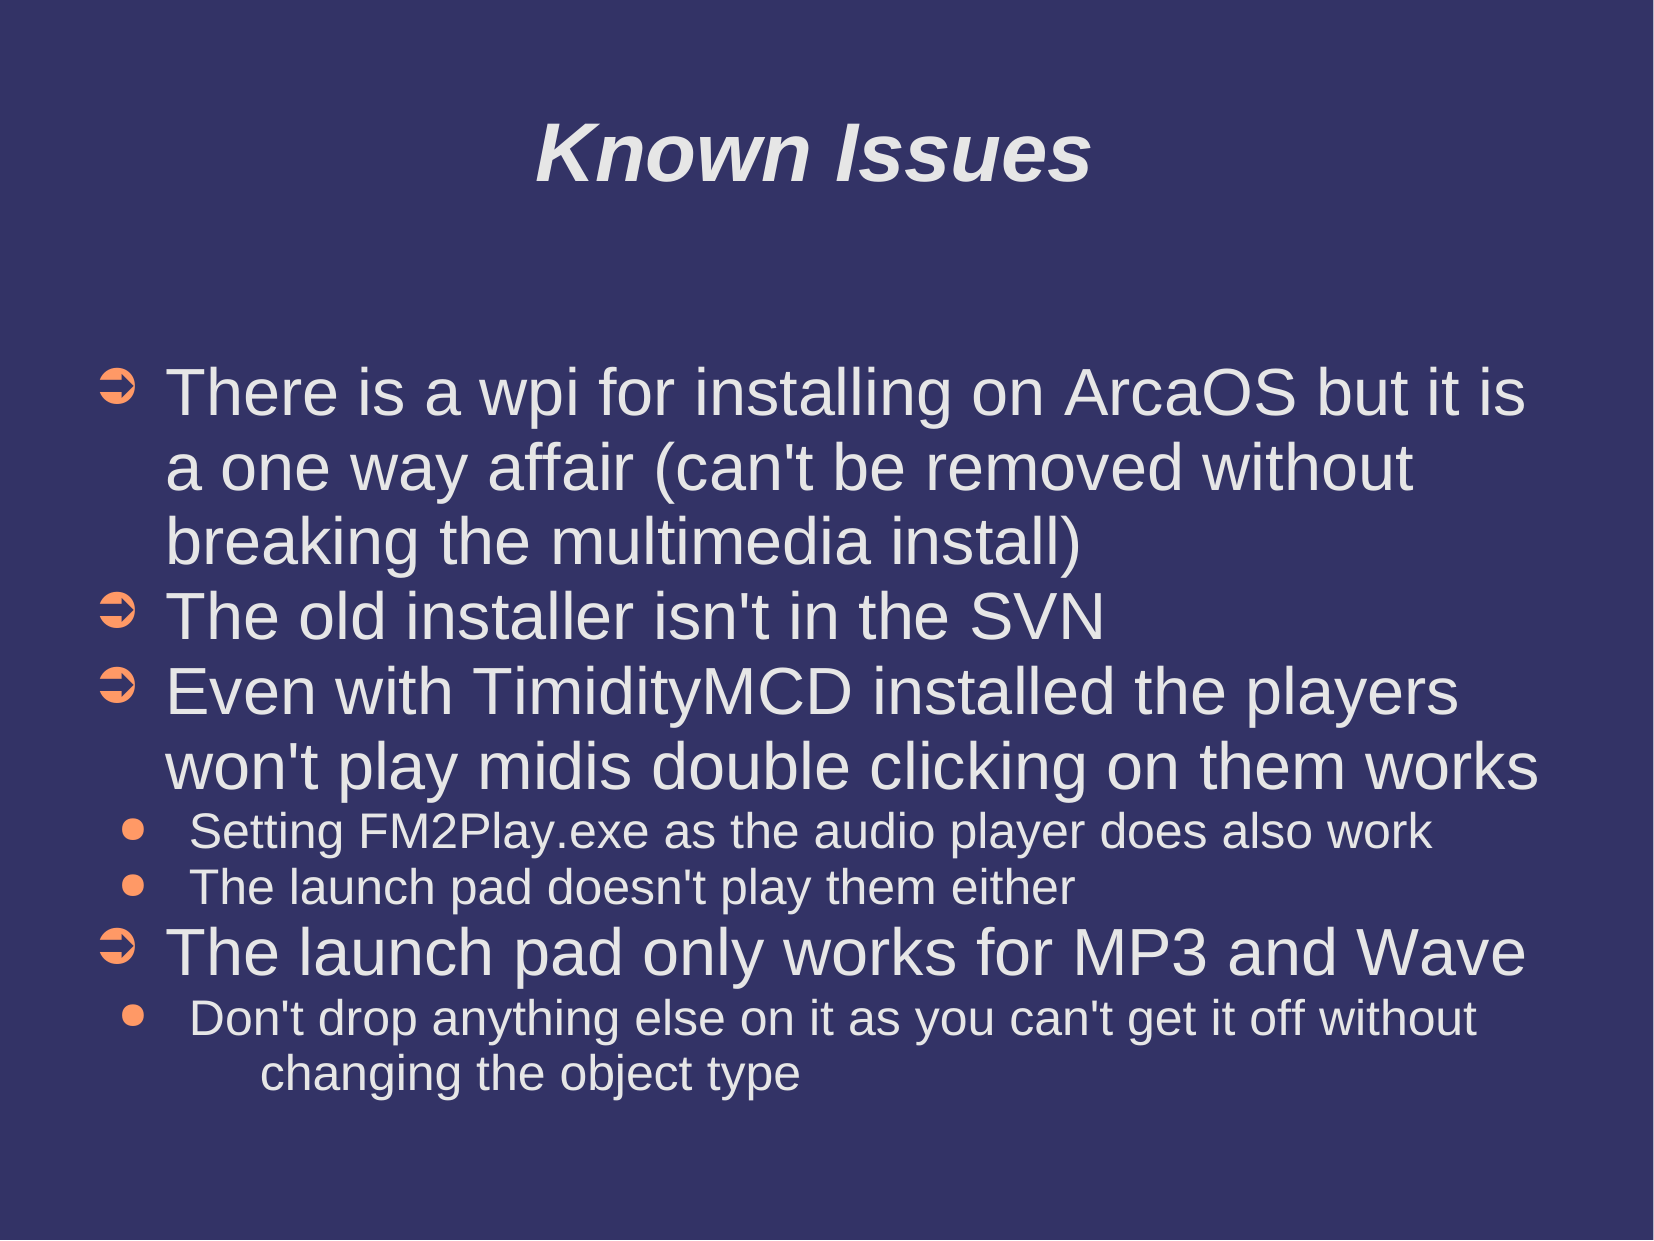

# Known Issues
There is a wpi for installing on ArcaOS but it is a one way affair (can't be removed without breaking the multimedia install)
The old installer isn't in the SVN
Even with TimidityMCD installed the players won't play midis double clicking on them works
Setting FM2Play.exe as the audio player does also work
The launch pad doesn't play them either
The launch pad only works for MP3 and Wave
Don't drop anything else on it as you can't get it off without changing the object type